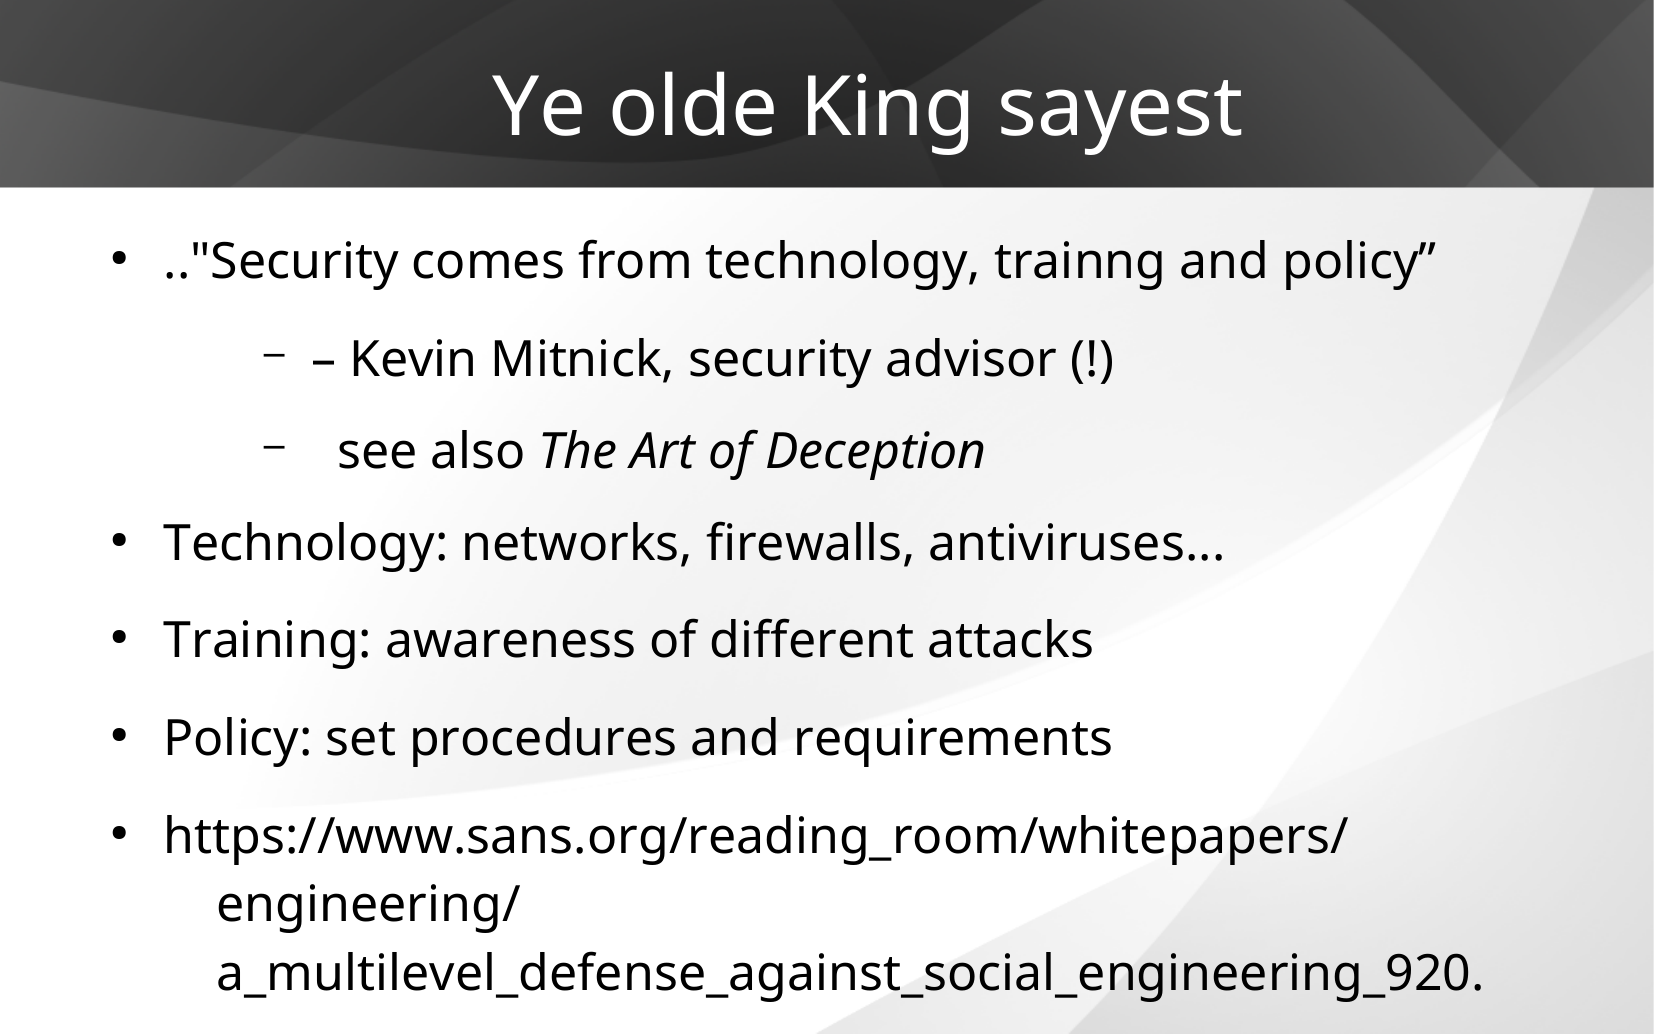

# Ye olde King sayest
.."Security comes from technology, trainng and policy”
– Kevin Mitnick, security advisor (!)
 see also The Art of Deception
Technology: networks, firewalls, antiviruses...
Training: awareness of different attacks
Policy: set procedures and requirements
https://www.sans.org/reading_room/whitepapers/engineering/a_multilevel_defense_against_social_engineering_920.